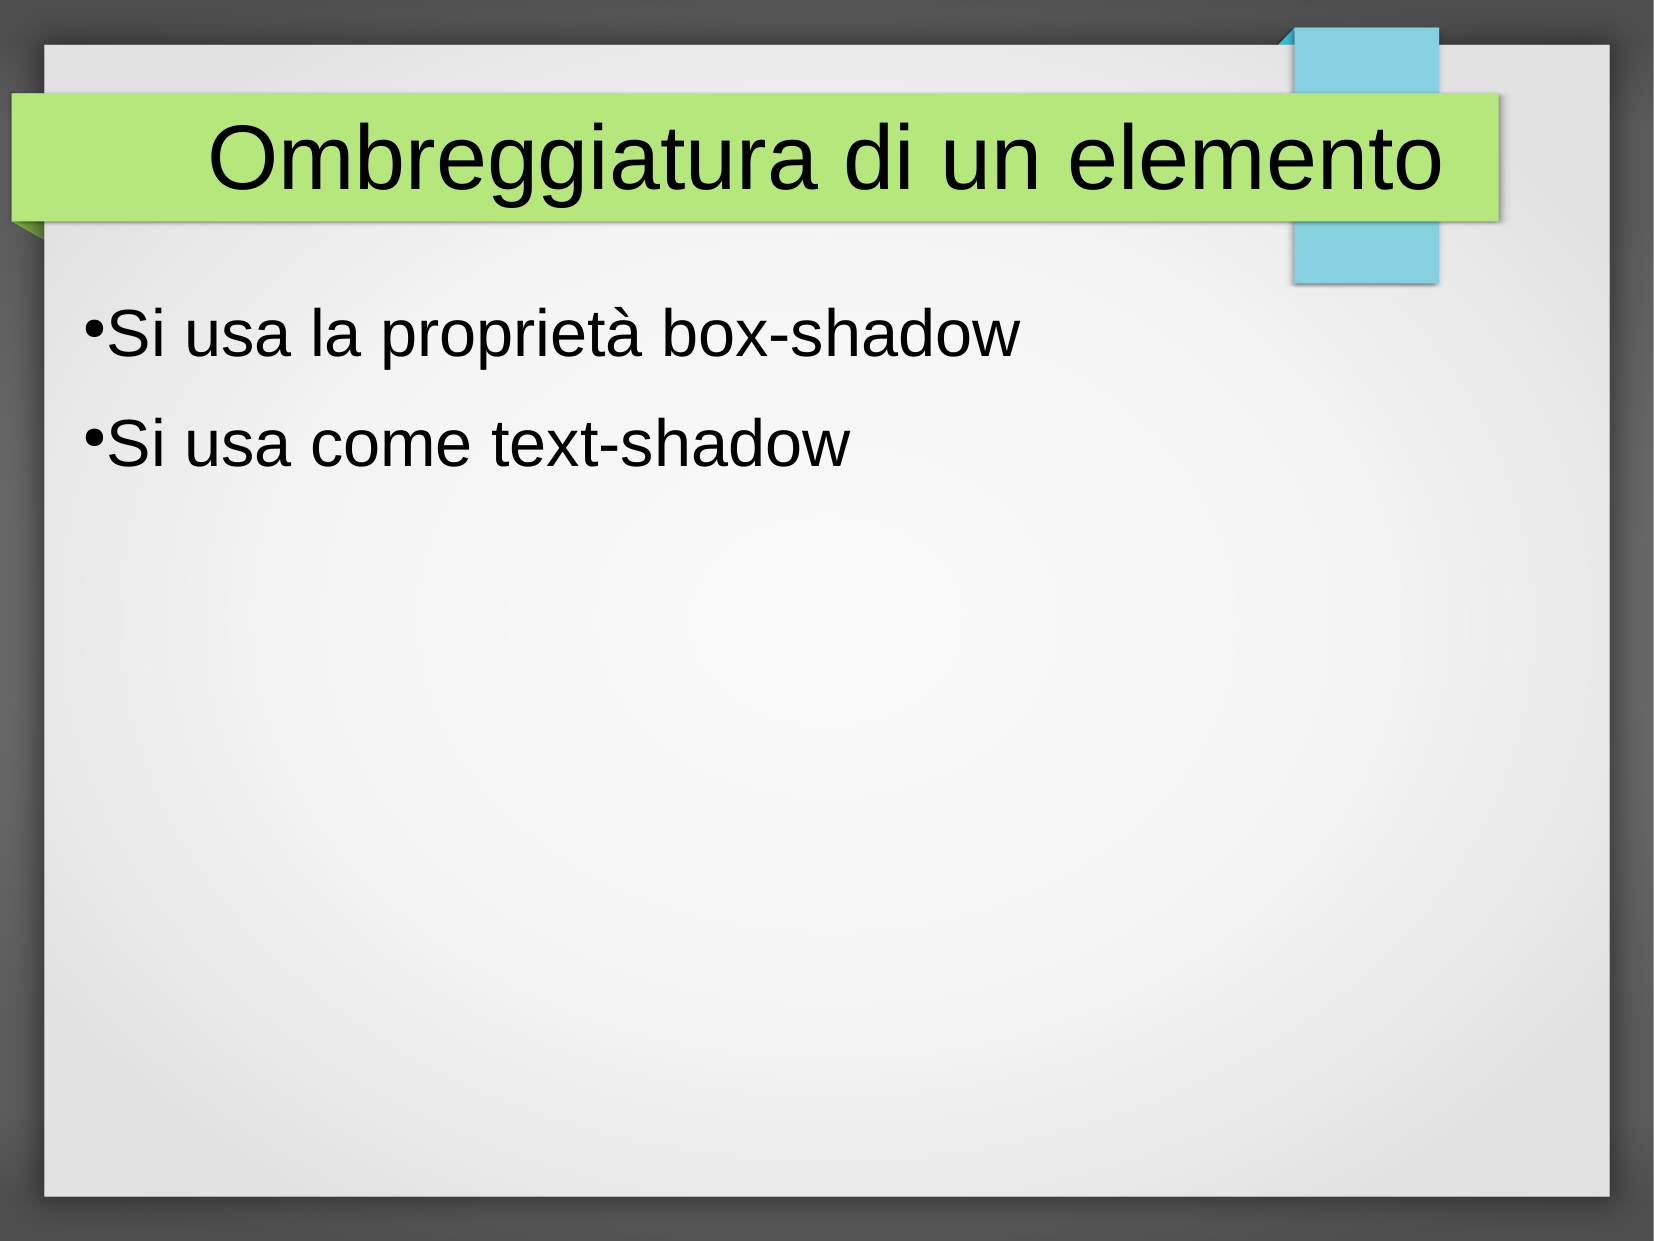

# Ombreggiatura di un elemento
Si usa la proprietà box-shadow
Si usa come text-shadow